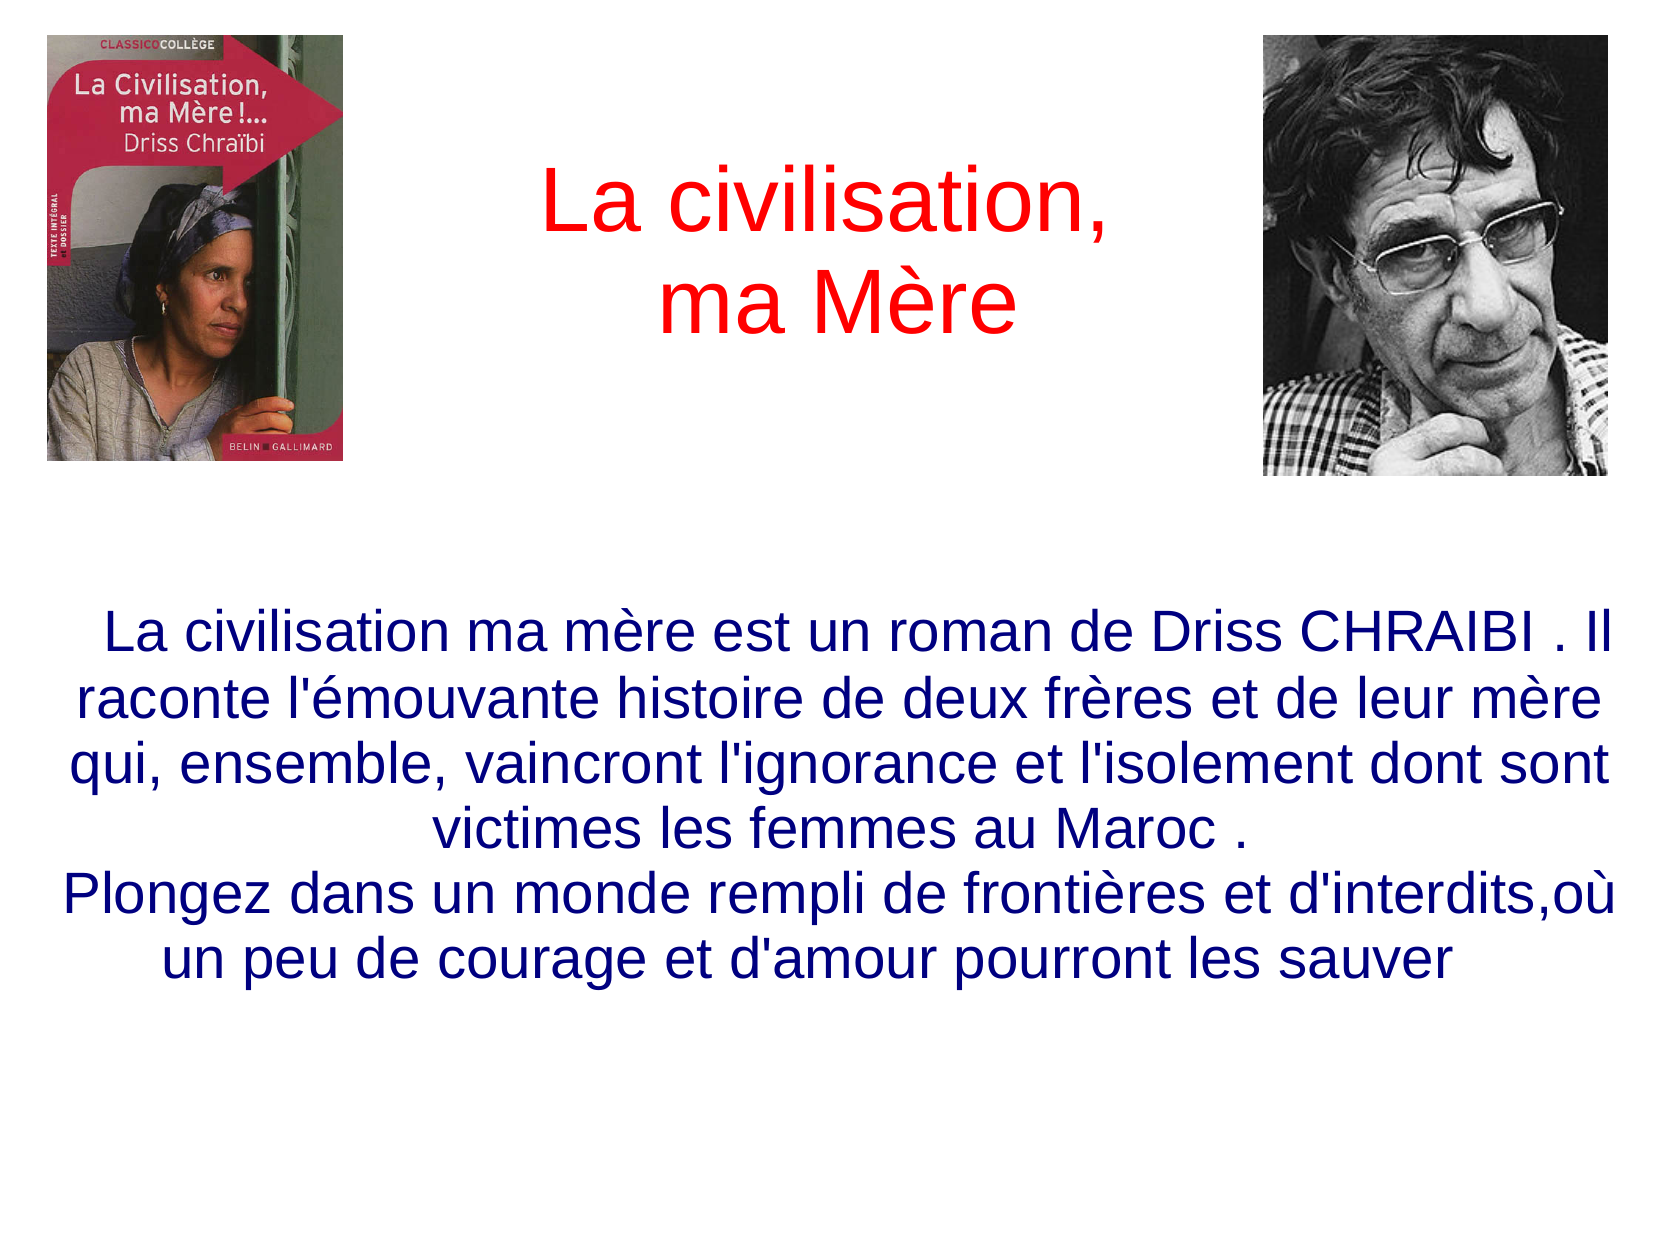

# La civilisation, ma Mère
 La civilisation ma mère est un roman de Driss CHRAIBI . Il raconte l'émouvante histoire de deux frères et de leur mère qui, ensemble, vaincront l'ignorance et l'isolement dont sont victimes les femmes au Maroc .
Plongez dans un monde rempli de frontières et d'interdits,où un peu de courage et d'amour pourront les sauver